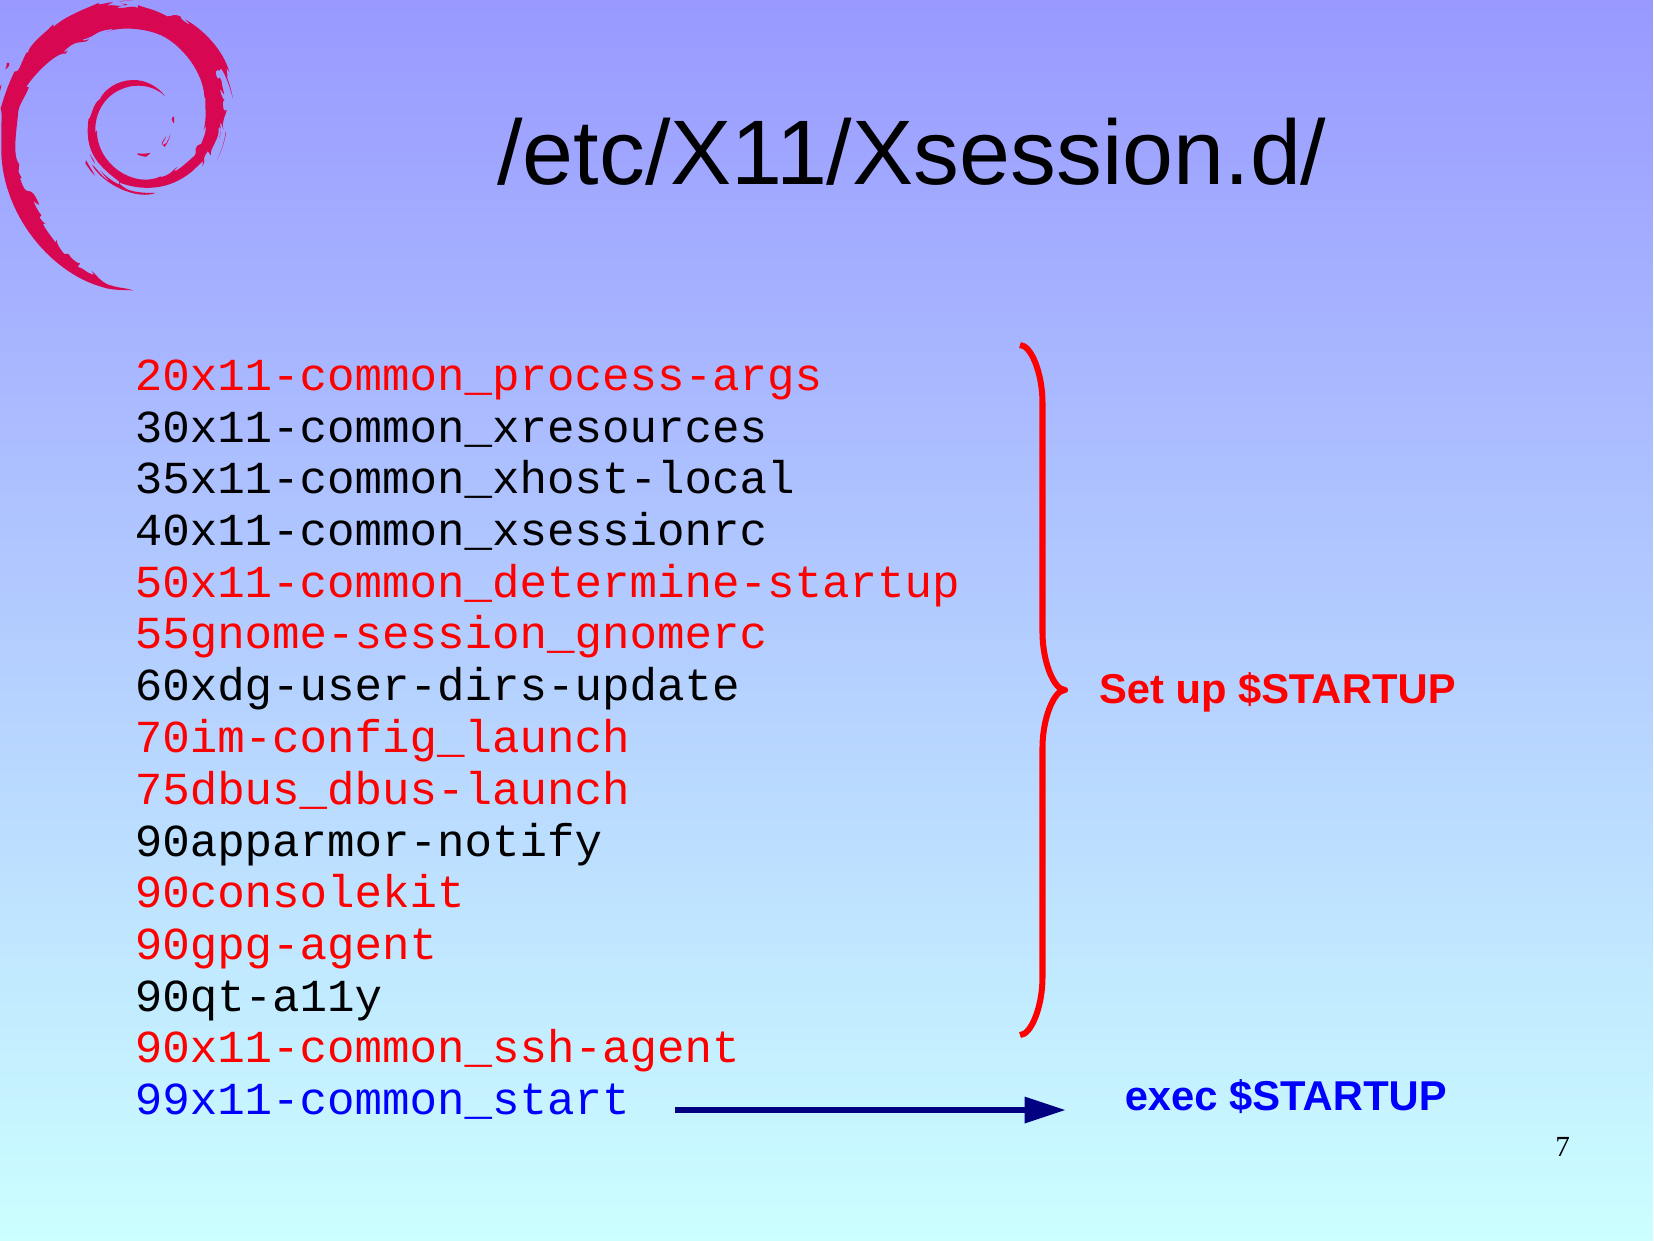

# /etc/X11/Xsession.d/
20x11-common_process-args
30x11-common_xresources
35x11-common_xhost-local
40x11-common_xsessionrc
50x11-common_determine-startup
55gnome-session_gnomerc
60xdg-user-dirs-update
70im-config_launch
75dbus_dbus-launch
90apparmor-notify
90consolekit
90gpg-agent
90qt-a11y
90x11-common_ssh-agent
99x11-common_start
Set up $STARTUP
exec $STARTUP
7